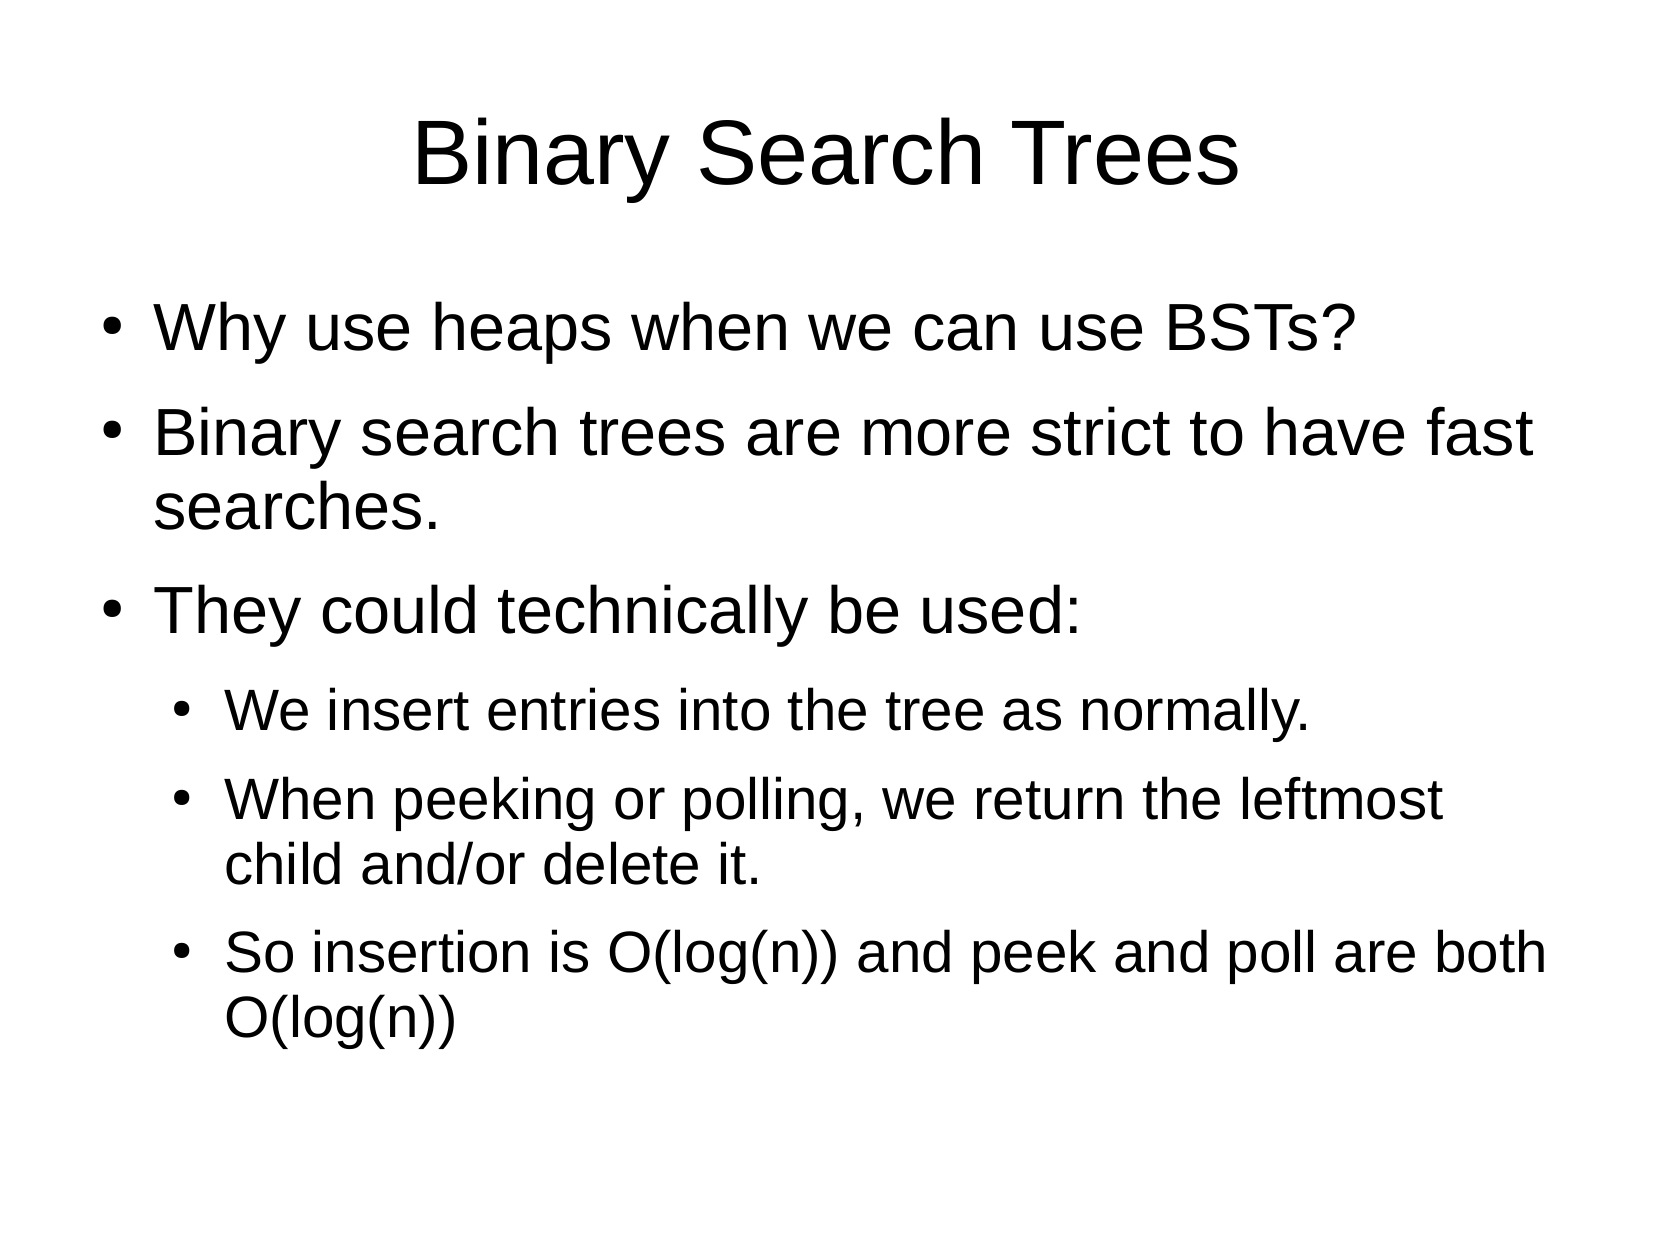

# Binary Search Trees
Why use heaps when we can use BSTs?
Binary search trees are more strict to have fast searches.
They could technically be used:
We insert entries into the tree as normally.
When peeking or polling, we return the leftmost child and/or delete it.
So insertion is O(log(n)) and peek and poll are both O(log(n))